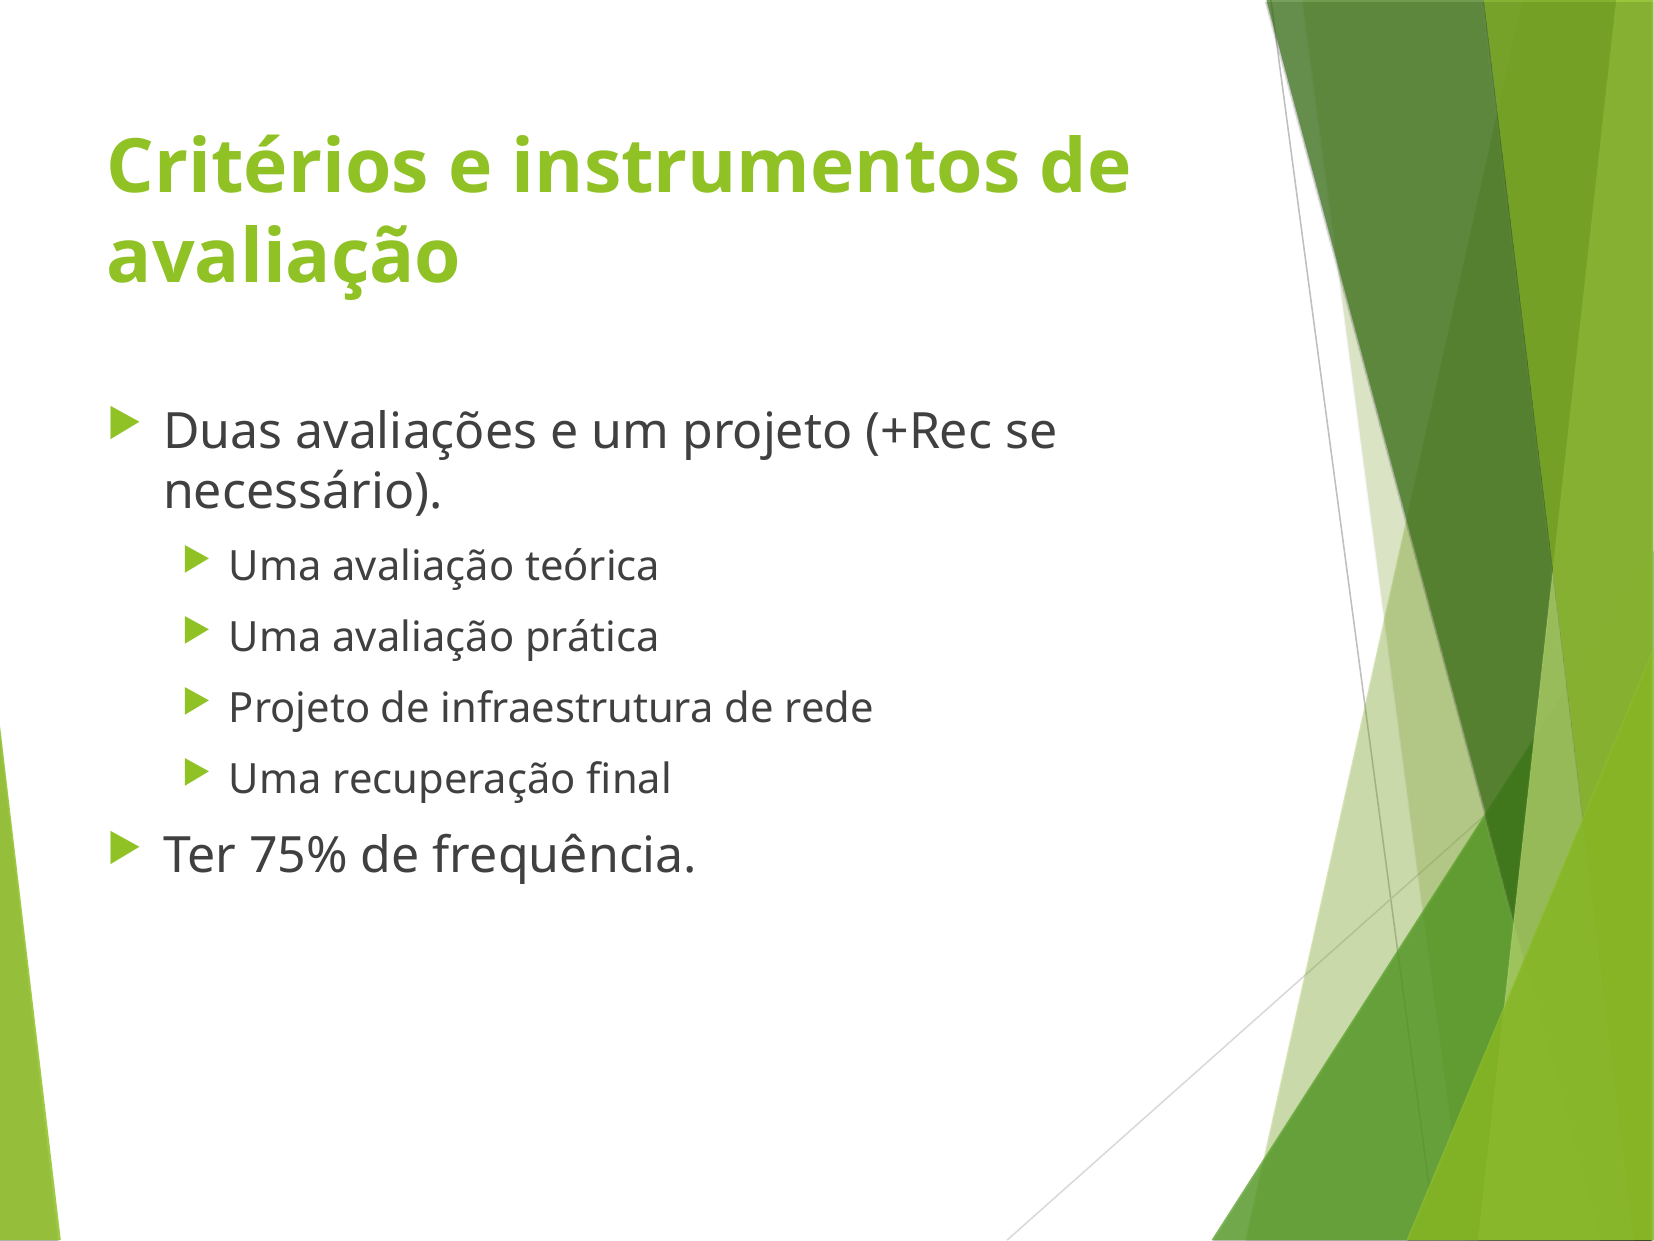

# Critérios e instrumentos de avaliação
Duas avaliações e um projeto (+Rec se necessário).
Uma avaliação teórica
Uma avaliação prática
Projeto de infraestrutura de rede
Uma recuperação final
Ter 75% de frequência.